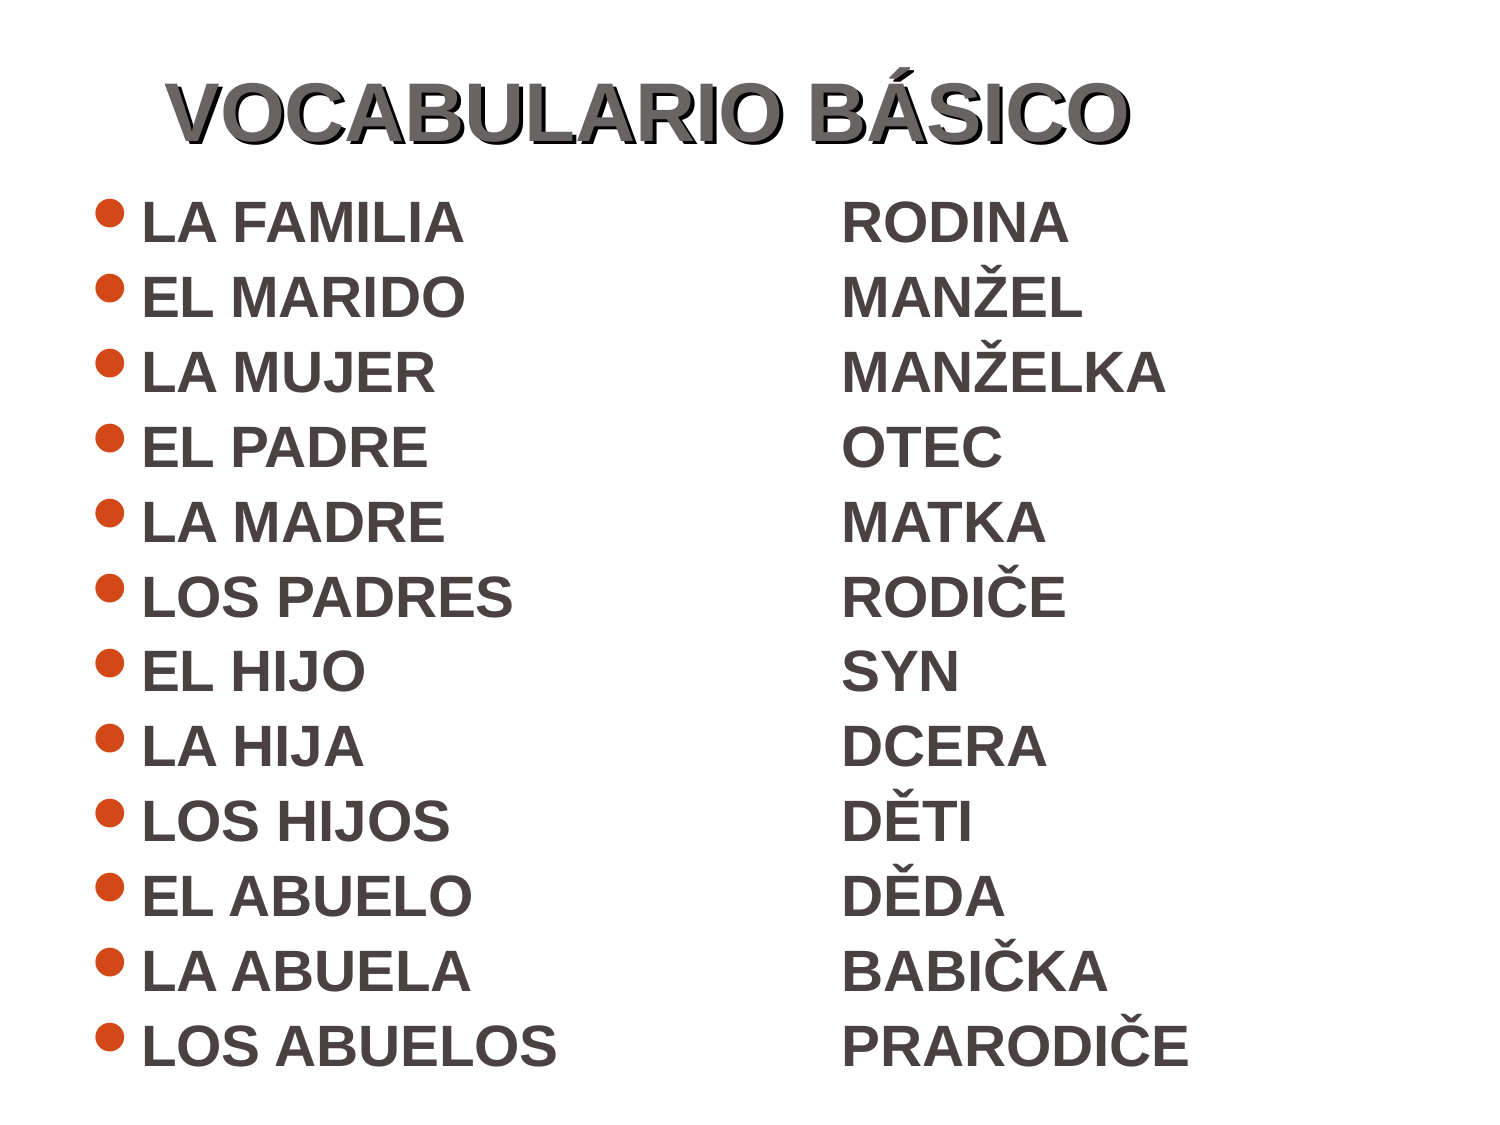

# VOCABULARIO BÁSICO
LA FAMILIA			RODINA
EL MARIDO			MANŽEL
LA MUJER			MANŽELKA
EL PADRE			OTEC
LA MADRE			MATKA
LOS PADRES			RODIČE
EL HIJO				SYN
LA HIJA				DCERA
LOS HIJOS			DĚTI
EL ABUELO			DĚDA
LA ABUELA			BABIČKA
LOS ABUELOS		PRARODIČE